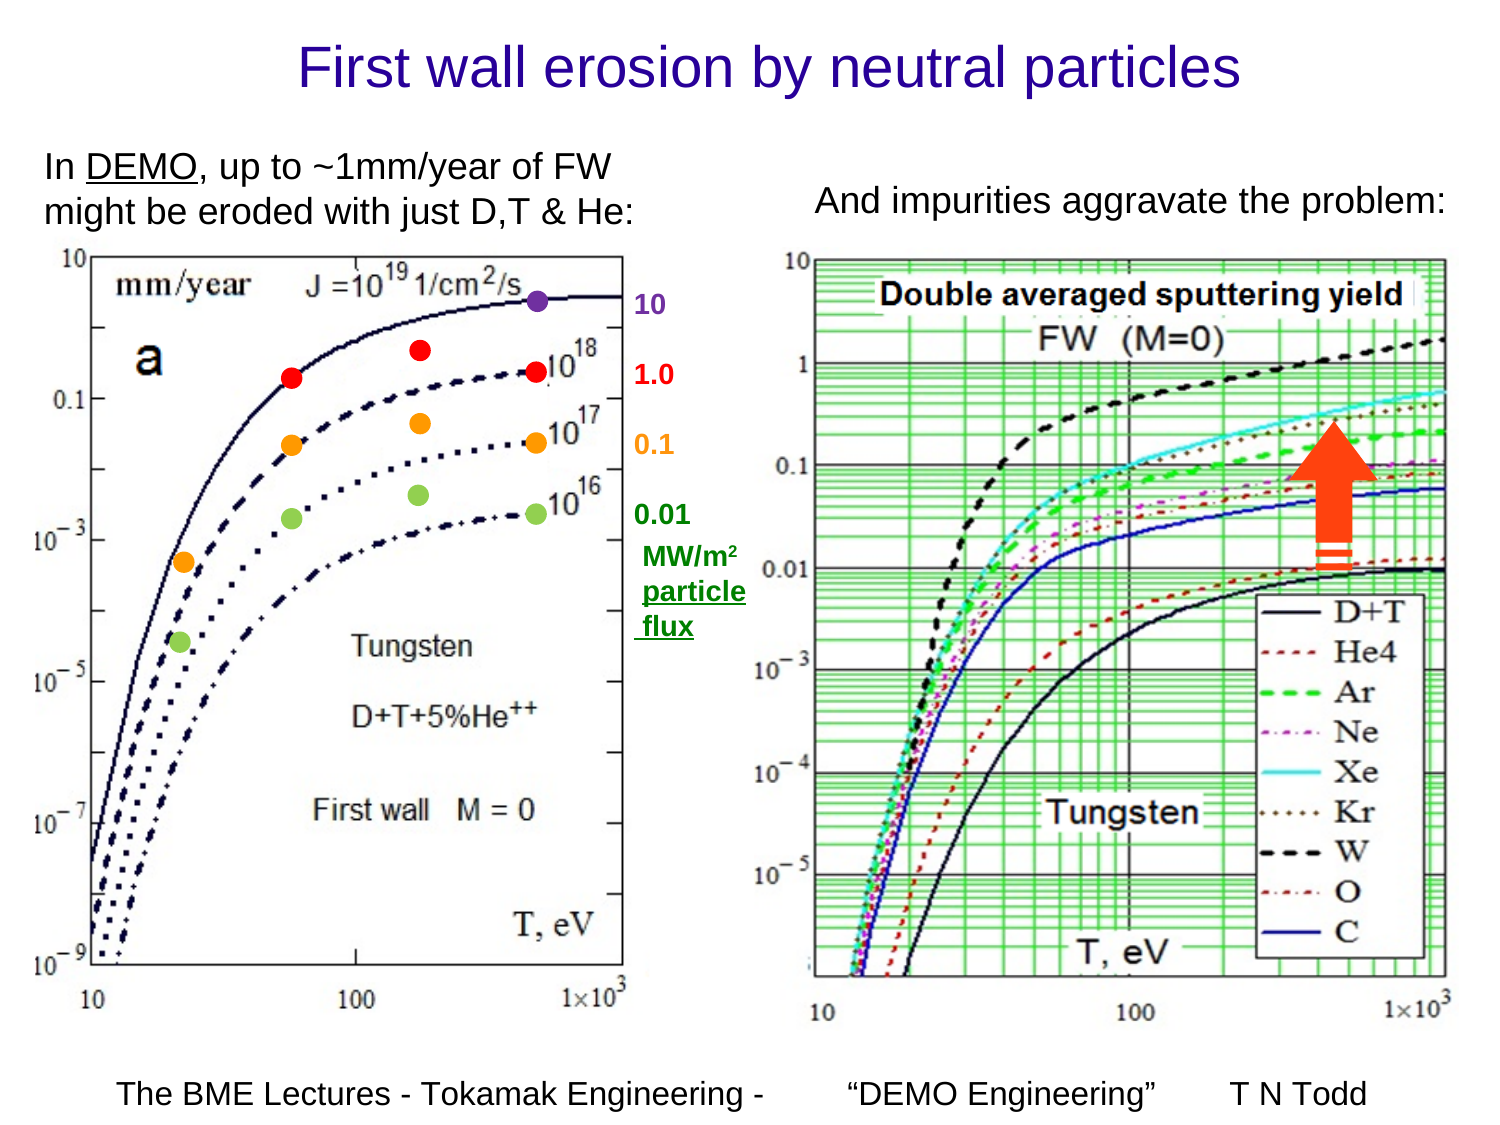

First wall erosion by neutral particles
In DEMO, up to ~1mm/year of FW might be eroded with just D,T & He:
And impurities aggravate the problem:
10
1.0
0.1
0.01
 MW/m2
 particle
 flux